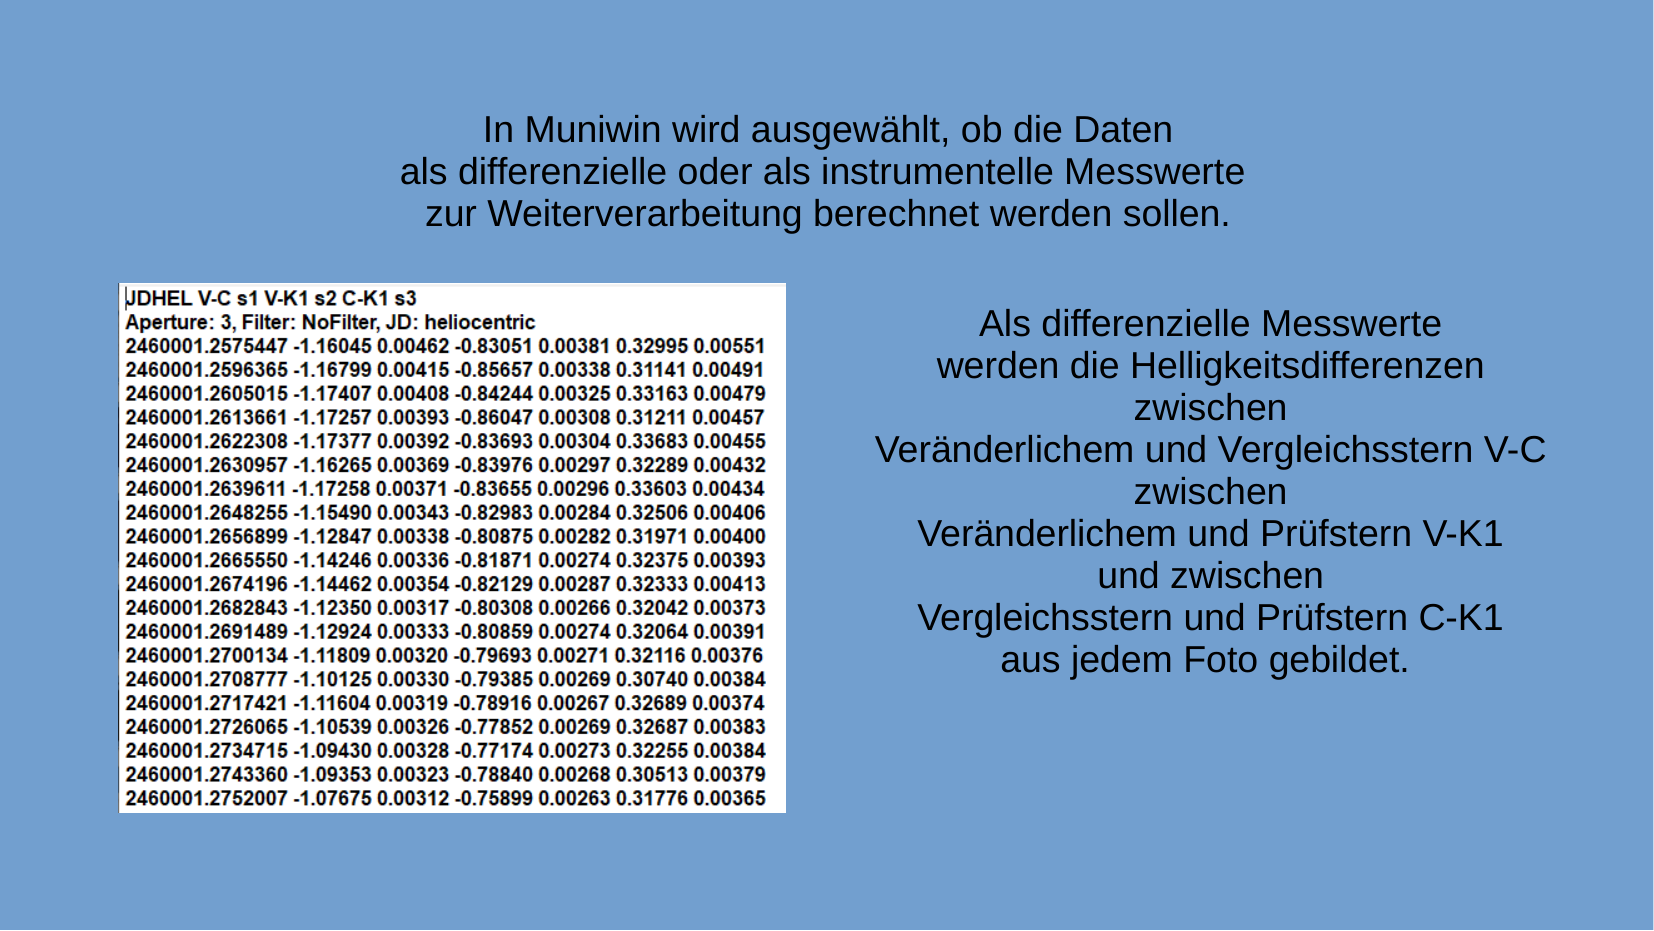

In Muniwin wird ausgewählt, ob die Daten
als differenzielle oder als instrumentelle Messwerte
zur Weiterverarbeitung berechnet werden sollen.
Als differenzielle Messwerte
werden die Helligkeitsdifferenzen
zwischen
Veränderlichem und Vergleichsstern V-C
zwischen
Veränderlichem und Prüfstern V-K1
und zwischen
Vergleichsstern und Prüfstern C-K1
aus jedem Foto gebildet.